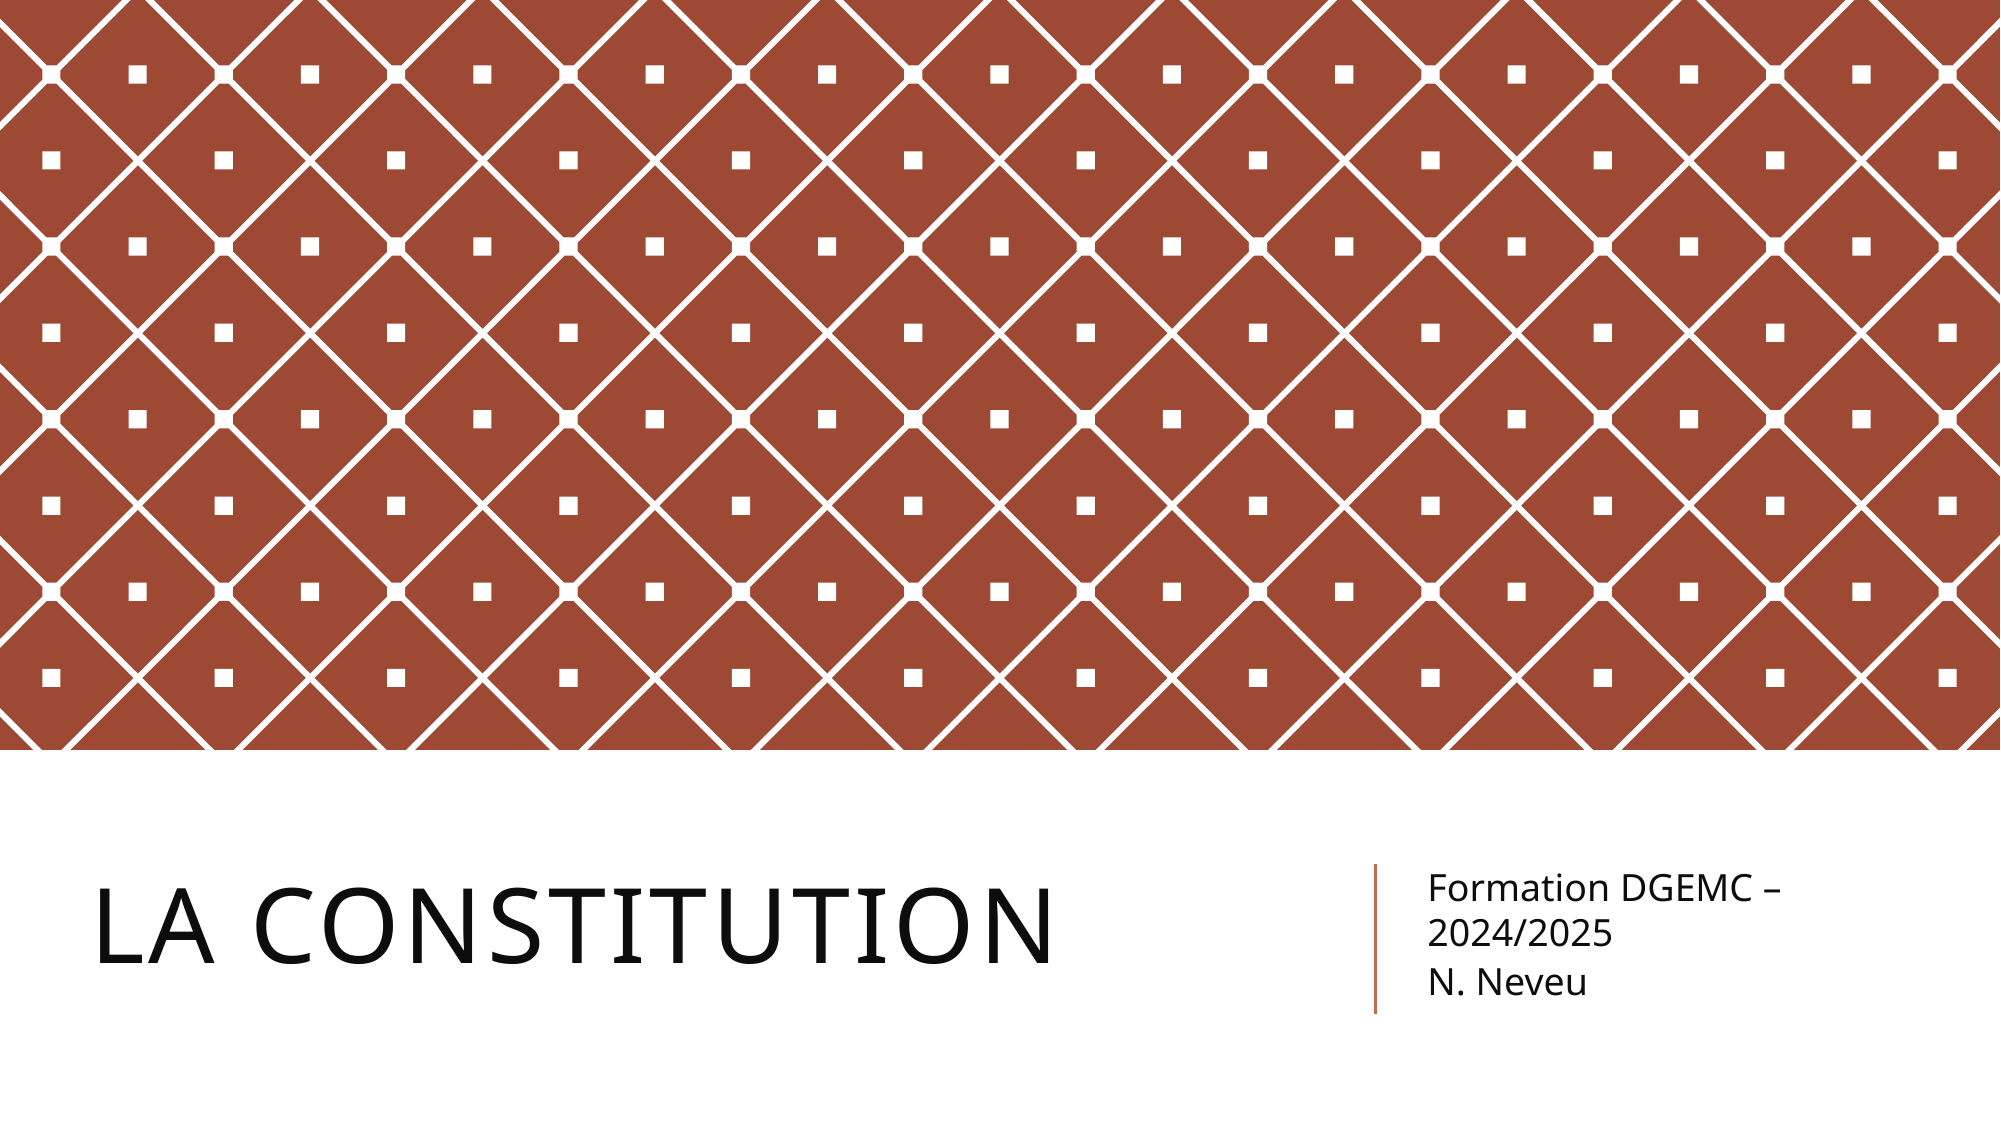

# La constitution
Formation DGEMC – 2024/2025
N. Neveu